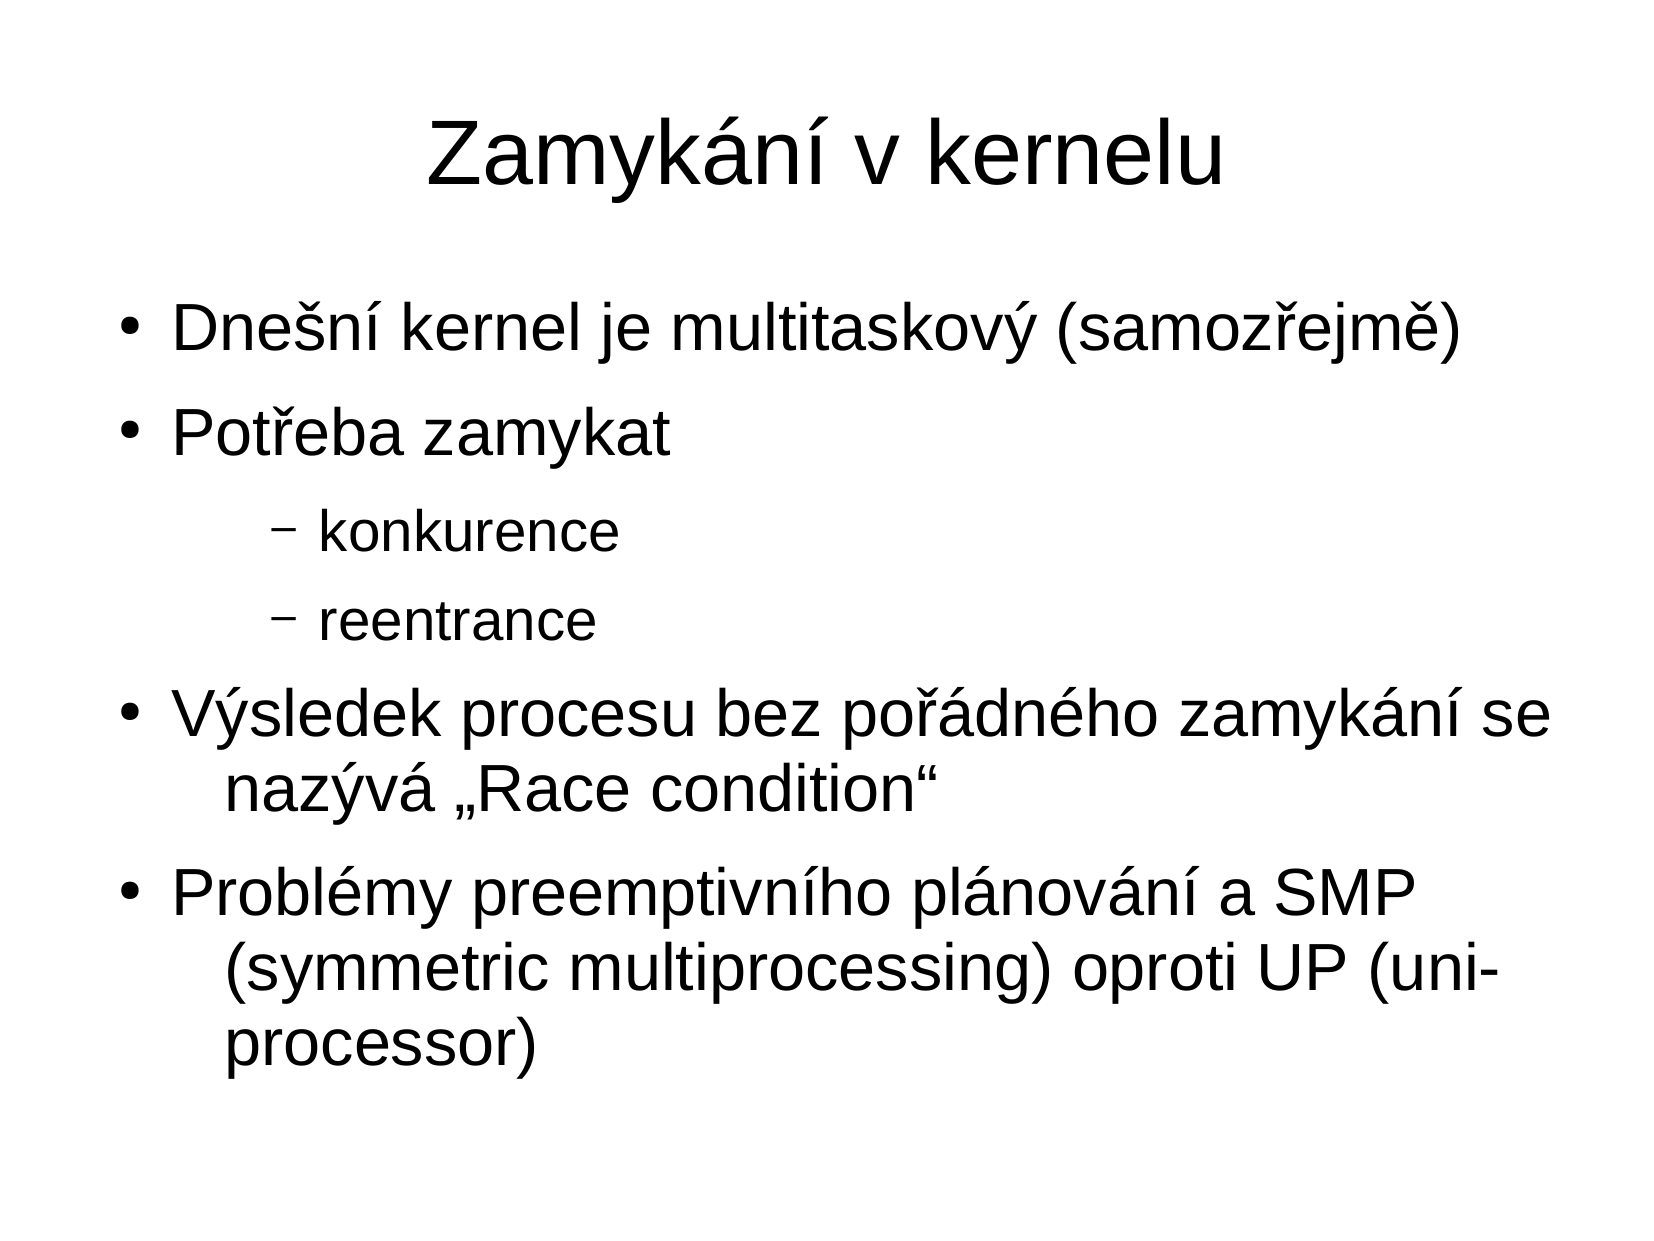

# Zamykání v kernelu
Dnešní kernel je multitaskový (samozřejmě)
Potřeba zamykat
konkurence
reentrance
Výsledek procesu bez pořádného zamykání se nazývá „Race condition“
Problémy preemptivního plánování a SMP (symmetric multiprocessing) oproti UP (uni-processor)